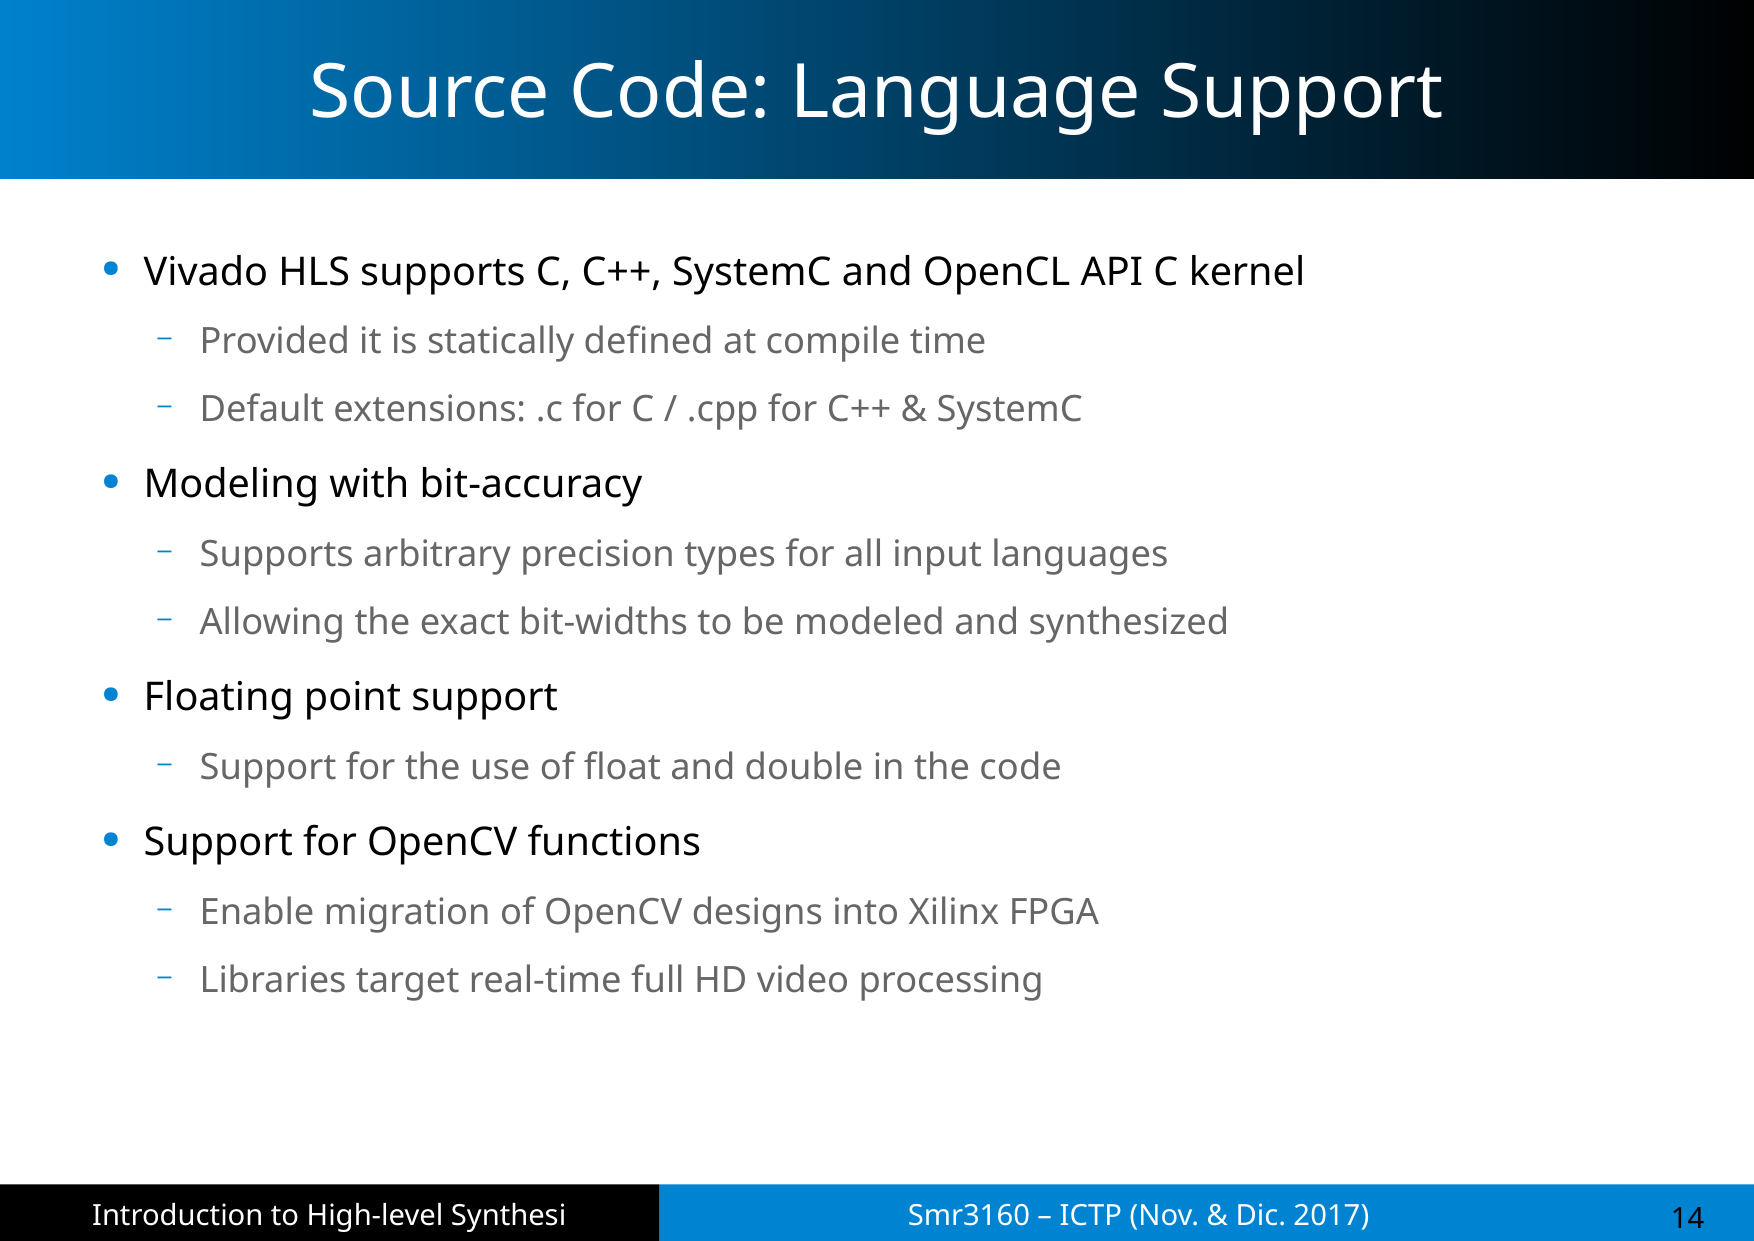

# Source Code: Language Support
Vivado HLS supports C, C++, SystemC and OpenCL API C kernel
Provided it is statically defined at compile time
Default extensions: .c for C / .cpp for C++ & SystemC
Modeling with bit-accuracy
Supports arbitrary precision types for all input languages
Allowing the exact bit-widths to be modeled and synthesized
Floating point support
Support for the use of float and double in the code
Support for OpenCV functions
Enable migration of OpenCV designs into Xilinx FPGA
Libraries target real-time full HD video processing
14